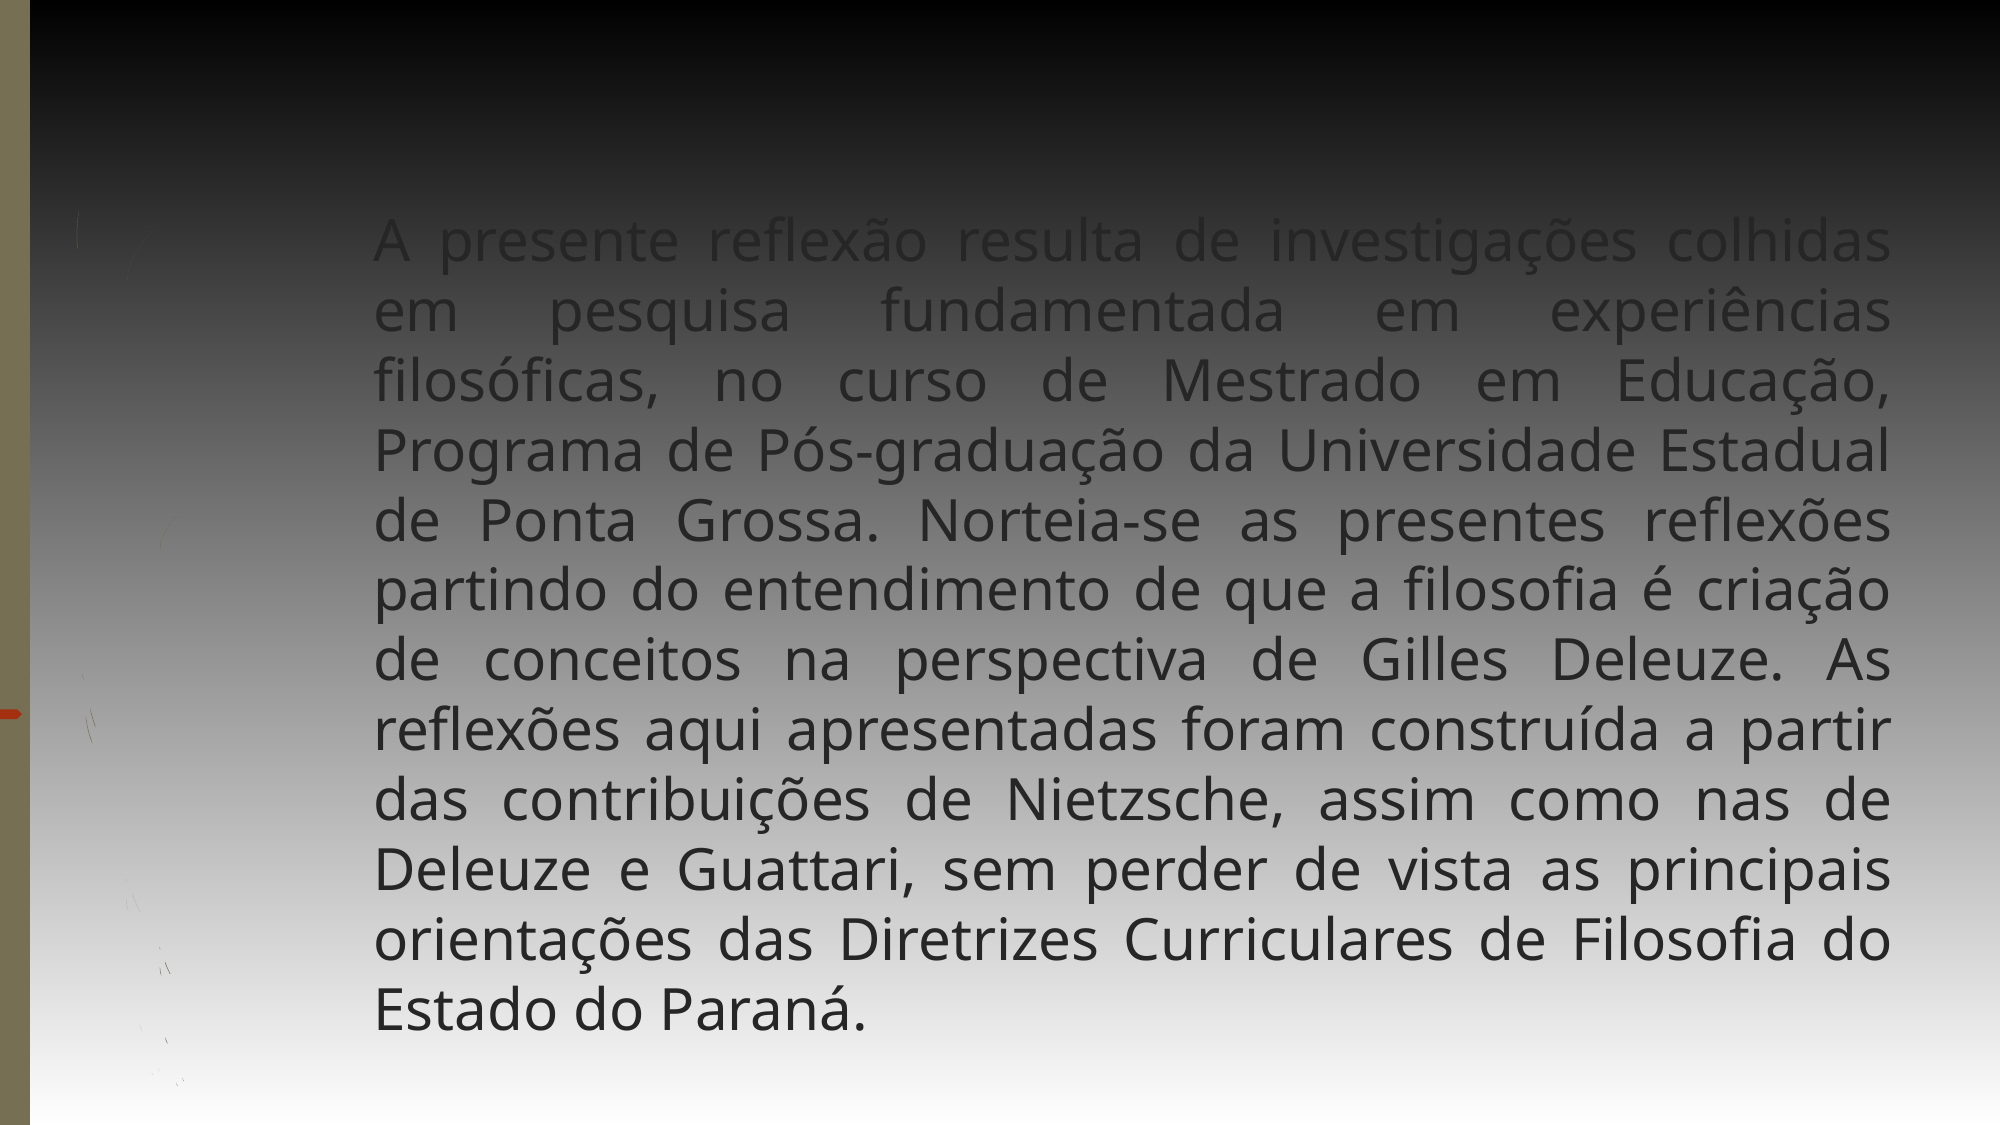

# A presente reflexão resulta de investigações colhidas em pesquisa fundamentada em experiências filosóficas, no curso de Mestrado em Educação, Programa de Pós-graduação da Universidade Estadual de Ponta Grossa. Norteia-se as presentes reflexões partindo do entendimento de que a filosofia é criação de conceitos na perspectiva de Gilles Deleuze. As reflexões aqui apresentadas foram construída a partir das contribuições de Nietzsche, assim como nas de Deleuze e Guattari, sem perder de vista as principais orientações das Diretrizes Curriculares de Filosofia do Estado do Paraná.